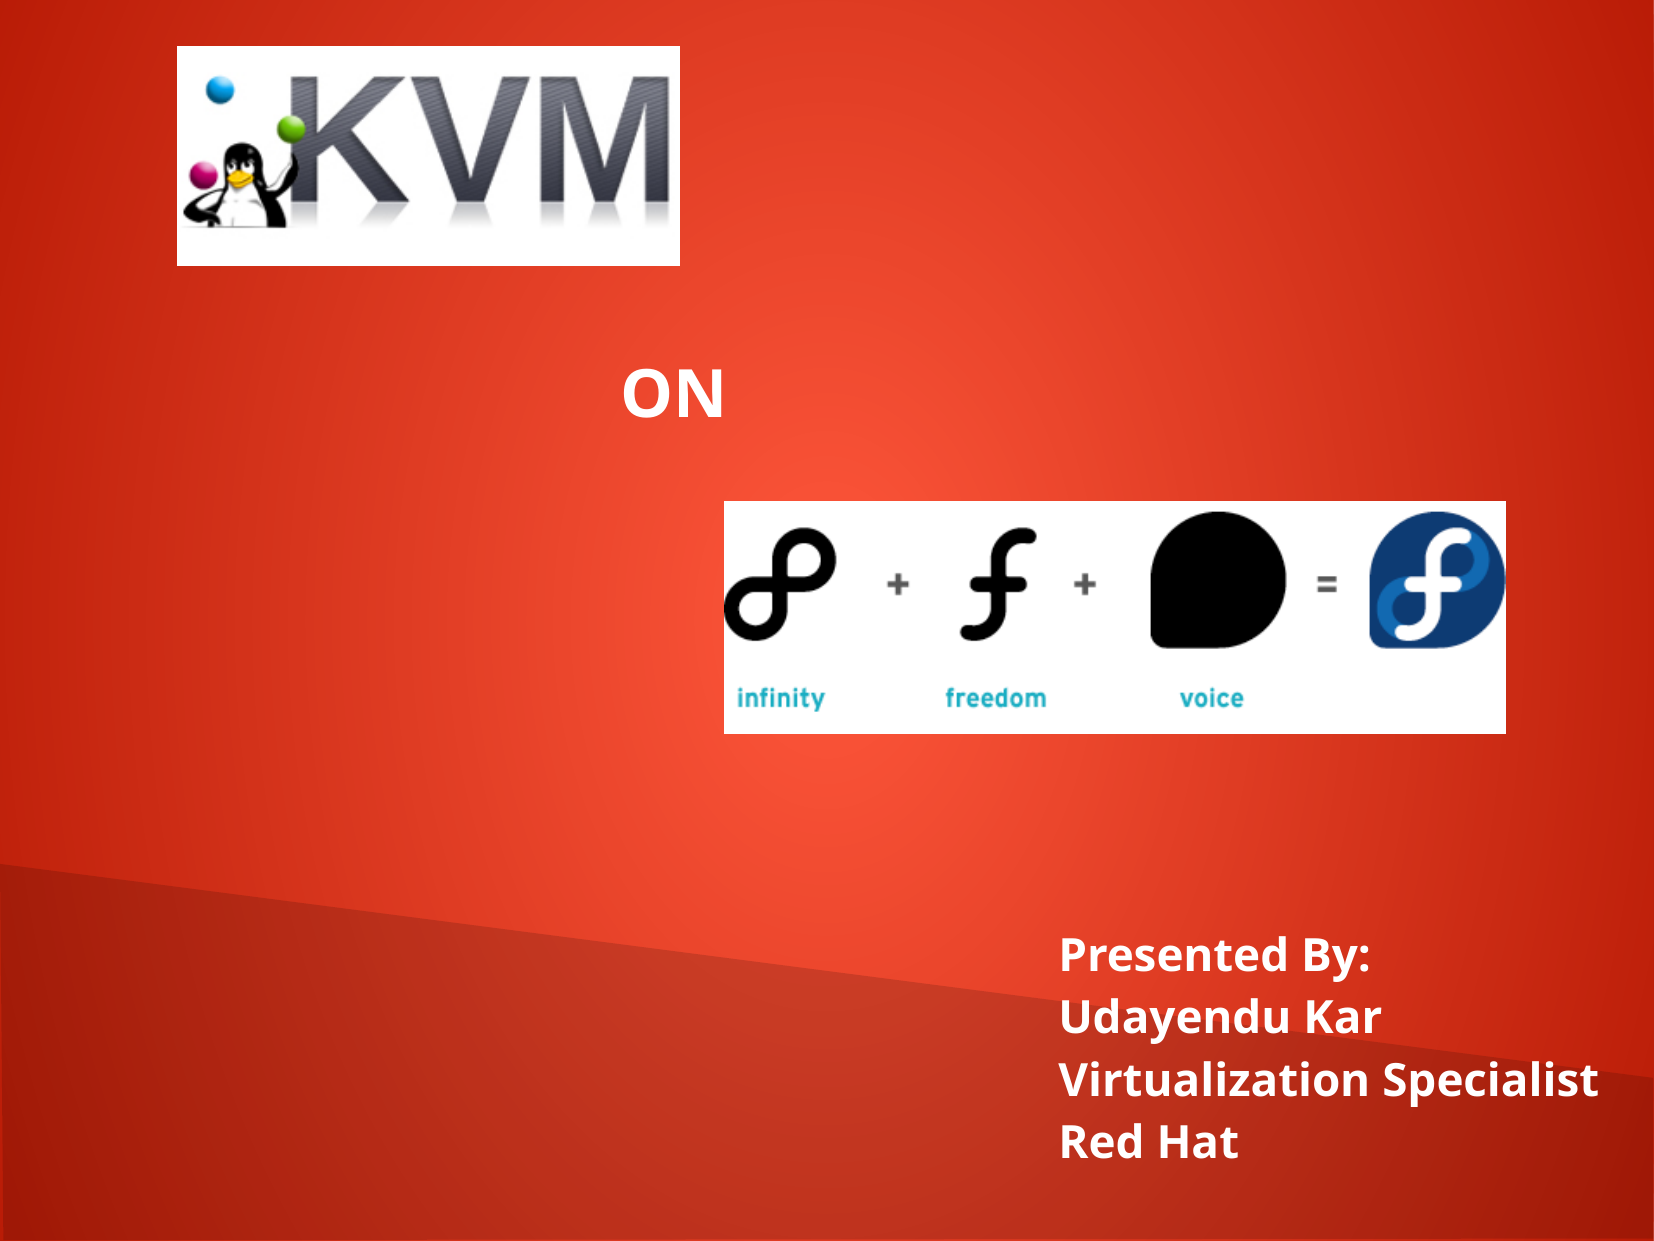

# ON
Presented By:
Udayendu Kar
Virtualization Specialist
Red Hat